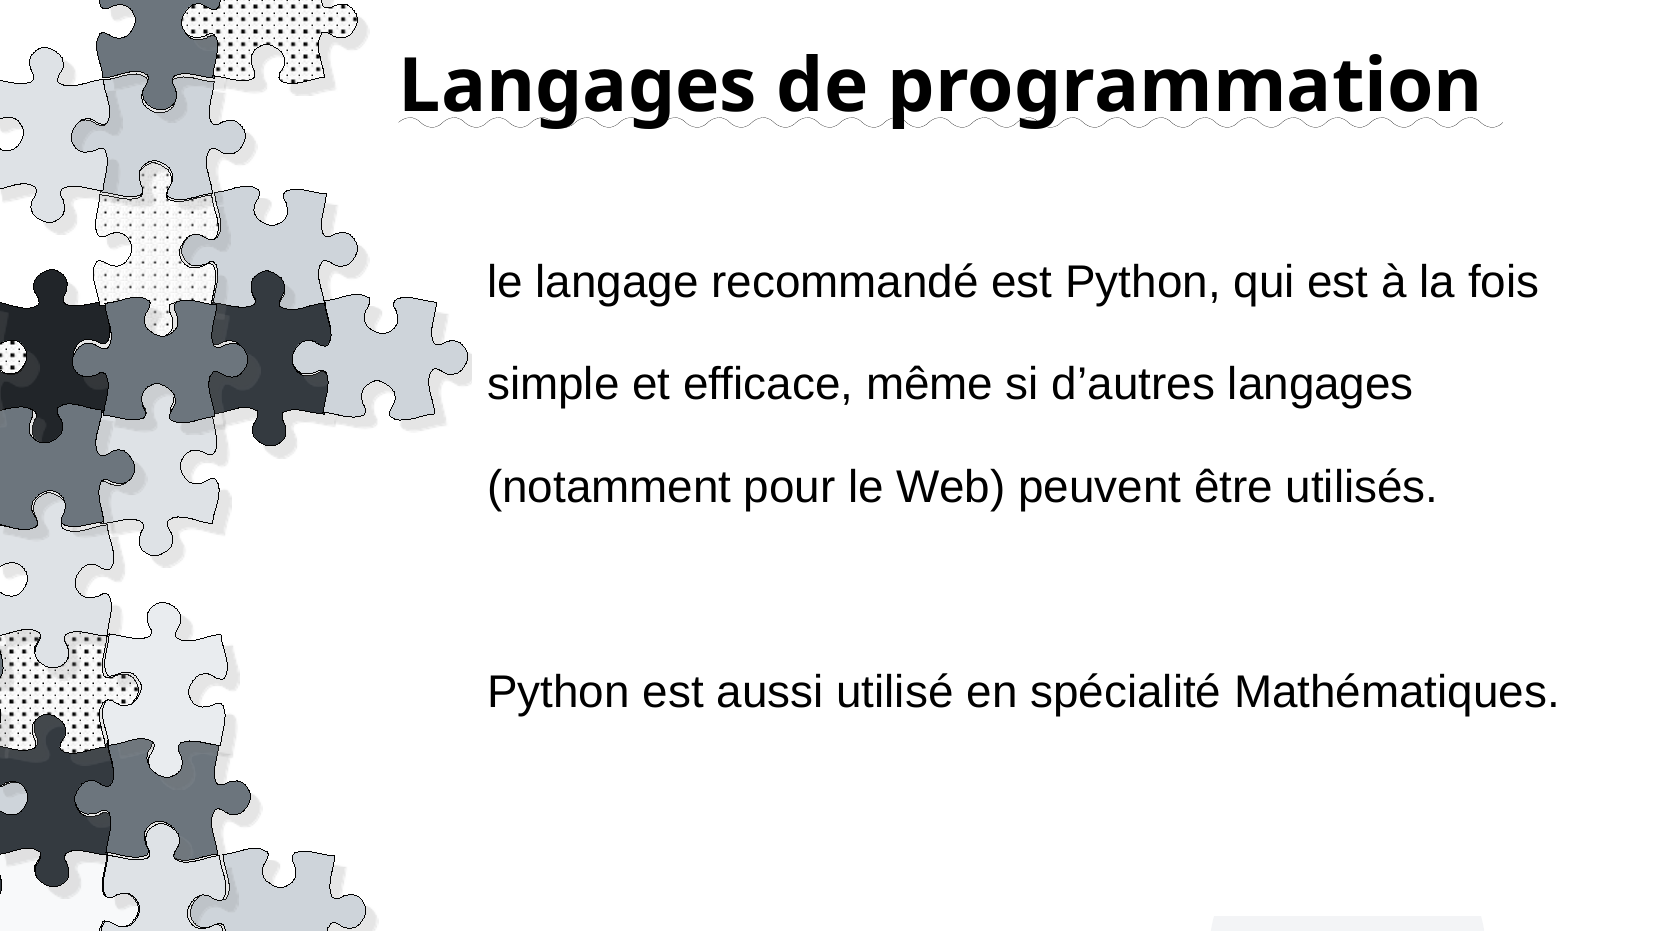

Langages de programmation
le langage recommandé est Python, qui est à la fois simple et efficace, même si d’autres langages (notamment pour le Web) peuvent être utilisés.
Python est aussi utilisé en spécialité Mathématiques.